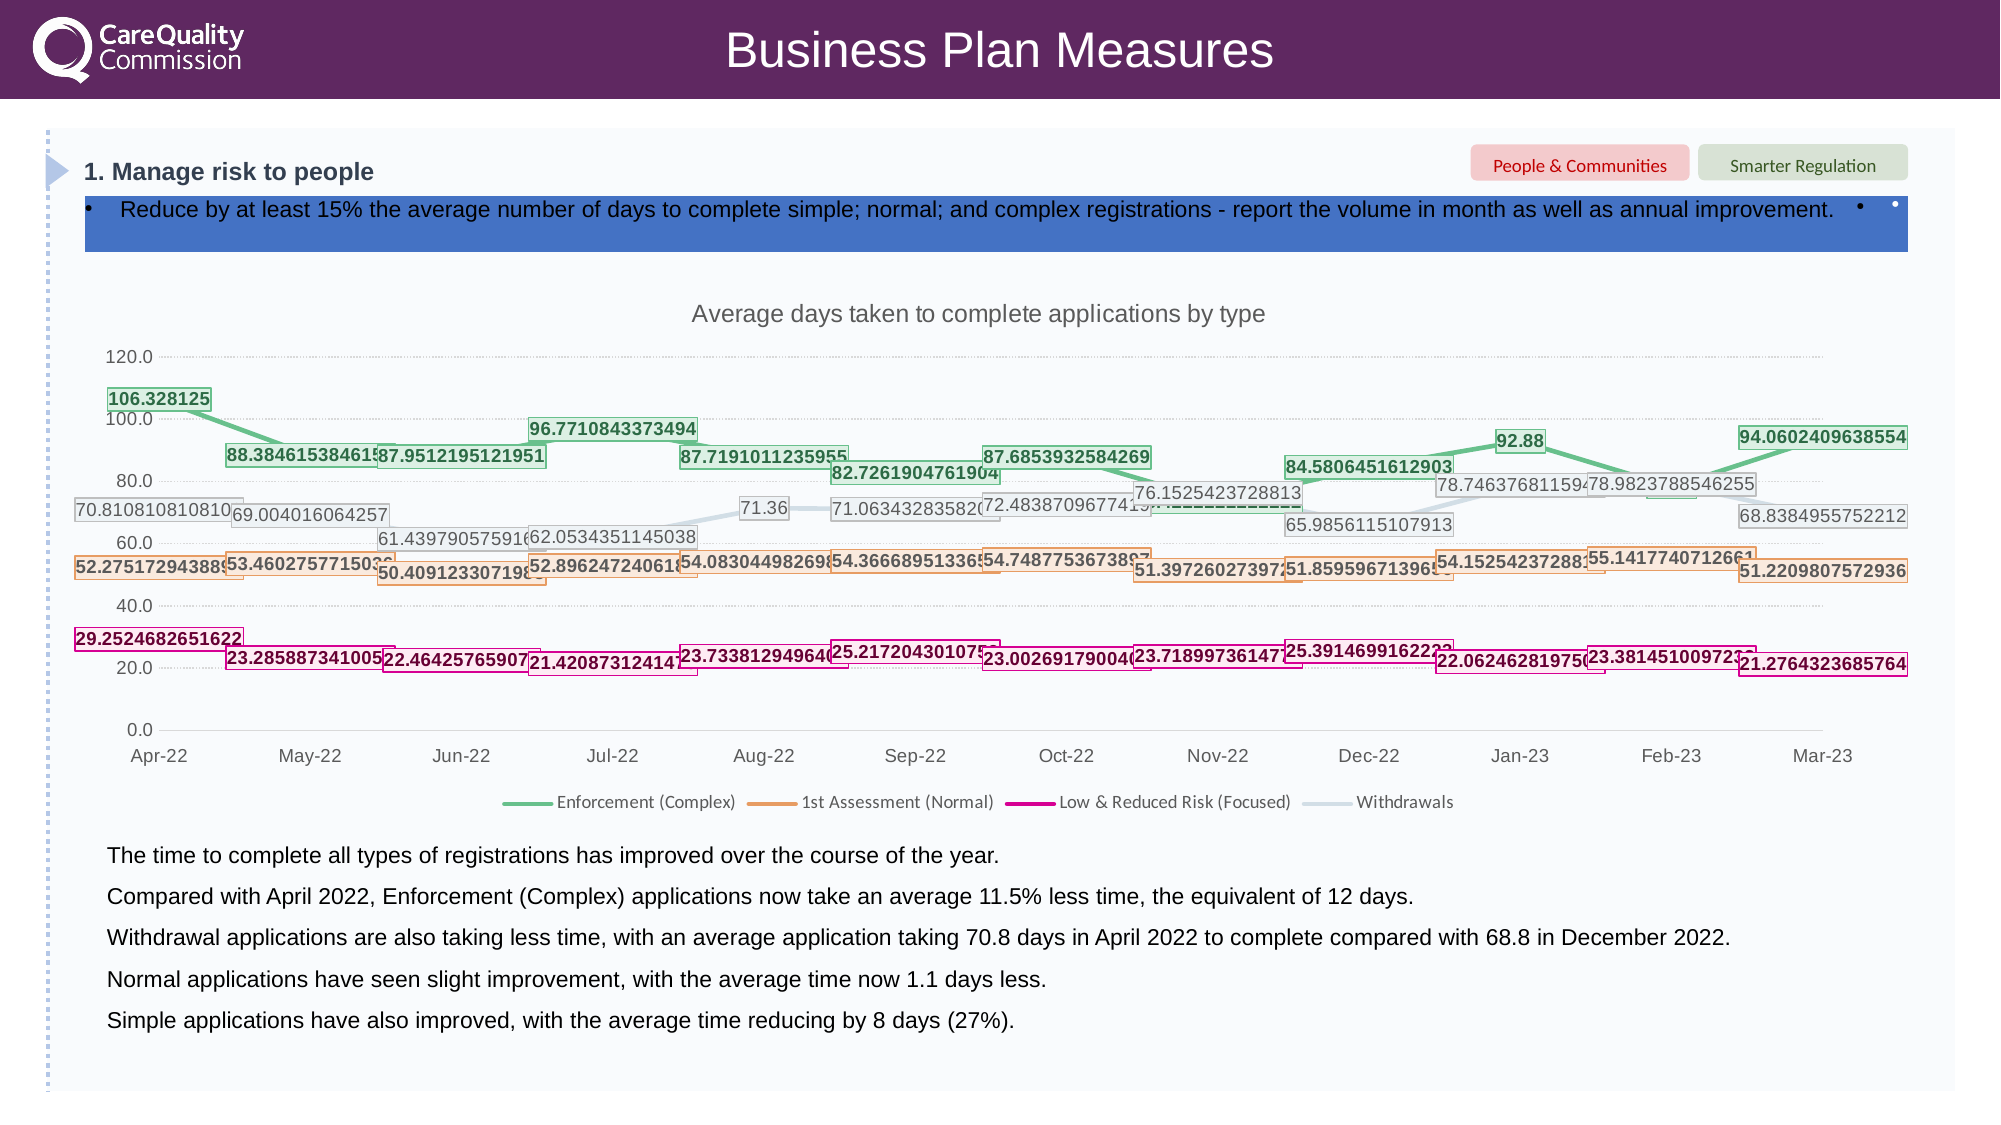

Business Plan Measures
Smarter Regulation
People & Communities
1. Manage risk to people
| Reduce by at least 15% the average number of days to complete simple; normal; and complex registrations - report the volume in month as well as annual improvement. |  |
| --- | --- |
### Chart: Average days taken to complete applications by type
| Category | Enforcement (Complex) | 1st Assessment (Normal) | Low & Reduced Risk (Focused) | Withdrawals |
|---|---|---|---|---|
| 44652 | 106.328125 | 52.2751729438893 | 29.2524682651622 | 70.8108108108108 |
| 44682 | 88.3846153846153 | 53.4602757715036 | 23.2858873410054 | 69.004016064257 |
| 44713 | 87.9512195121951 | 50.4091233071988 | 22.464257659073 | 61.4397905759162 |
| 44743 | 96.7710843373494 | 52.8962472406181 | 21.4208731241473 | 62.0534351145038 |
| 44774 | 87.7191011235955 | 54.0830449826989 | 23.7338129496402 | 71.36 |
| 44805 | 82.7261904761904 | 54.3666895133653 | 25.2172043010752 | 71.0634328358208 |
| 44835 | 87.6853932584269 | 54.7487753673897 | 23.0026917900403 | 72.4838709677419 |
| 44866 | 73.4222222222222 | 51.3972602739726 | 23.7189973614775 | 76.1525423728813 |
| 44896 | 84.5806451612903 | 51.8595967139656 | 25.3914699162223 | 65.9856115107913 |
| 44927 | 92.88 | 54.1525423728813 | 22.0624628197501 | 78.7463768115942 |
| 44958 | 78.25 | 55.1417740712661 | 23.3814510097232 | 78.9823788546255 |
| 44986 | 94.0602409638554 | 51.2209807572936 | 21.2764323685764 | 68.8384955752212 |The time to complete all types of registrations has improved over the course of the year.
Compared with April 2022, Enforcement (Complex) applications now take an average 11.5% less time, the equivalent of 12 days.
Withdrawal applications are also taking less time, with an average application taking 70.8 days in April 2022 to complete compared with 68.8 in December 2022.
Normal applications have seen slight improvement, with the average time now 1.1 days less.
Simple applications have also improved, with the average time reducing by 8 days (27%).